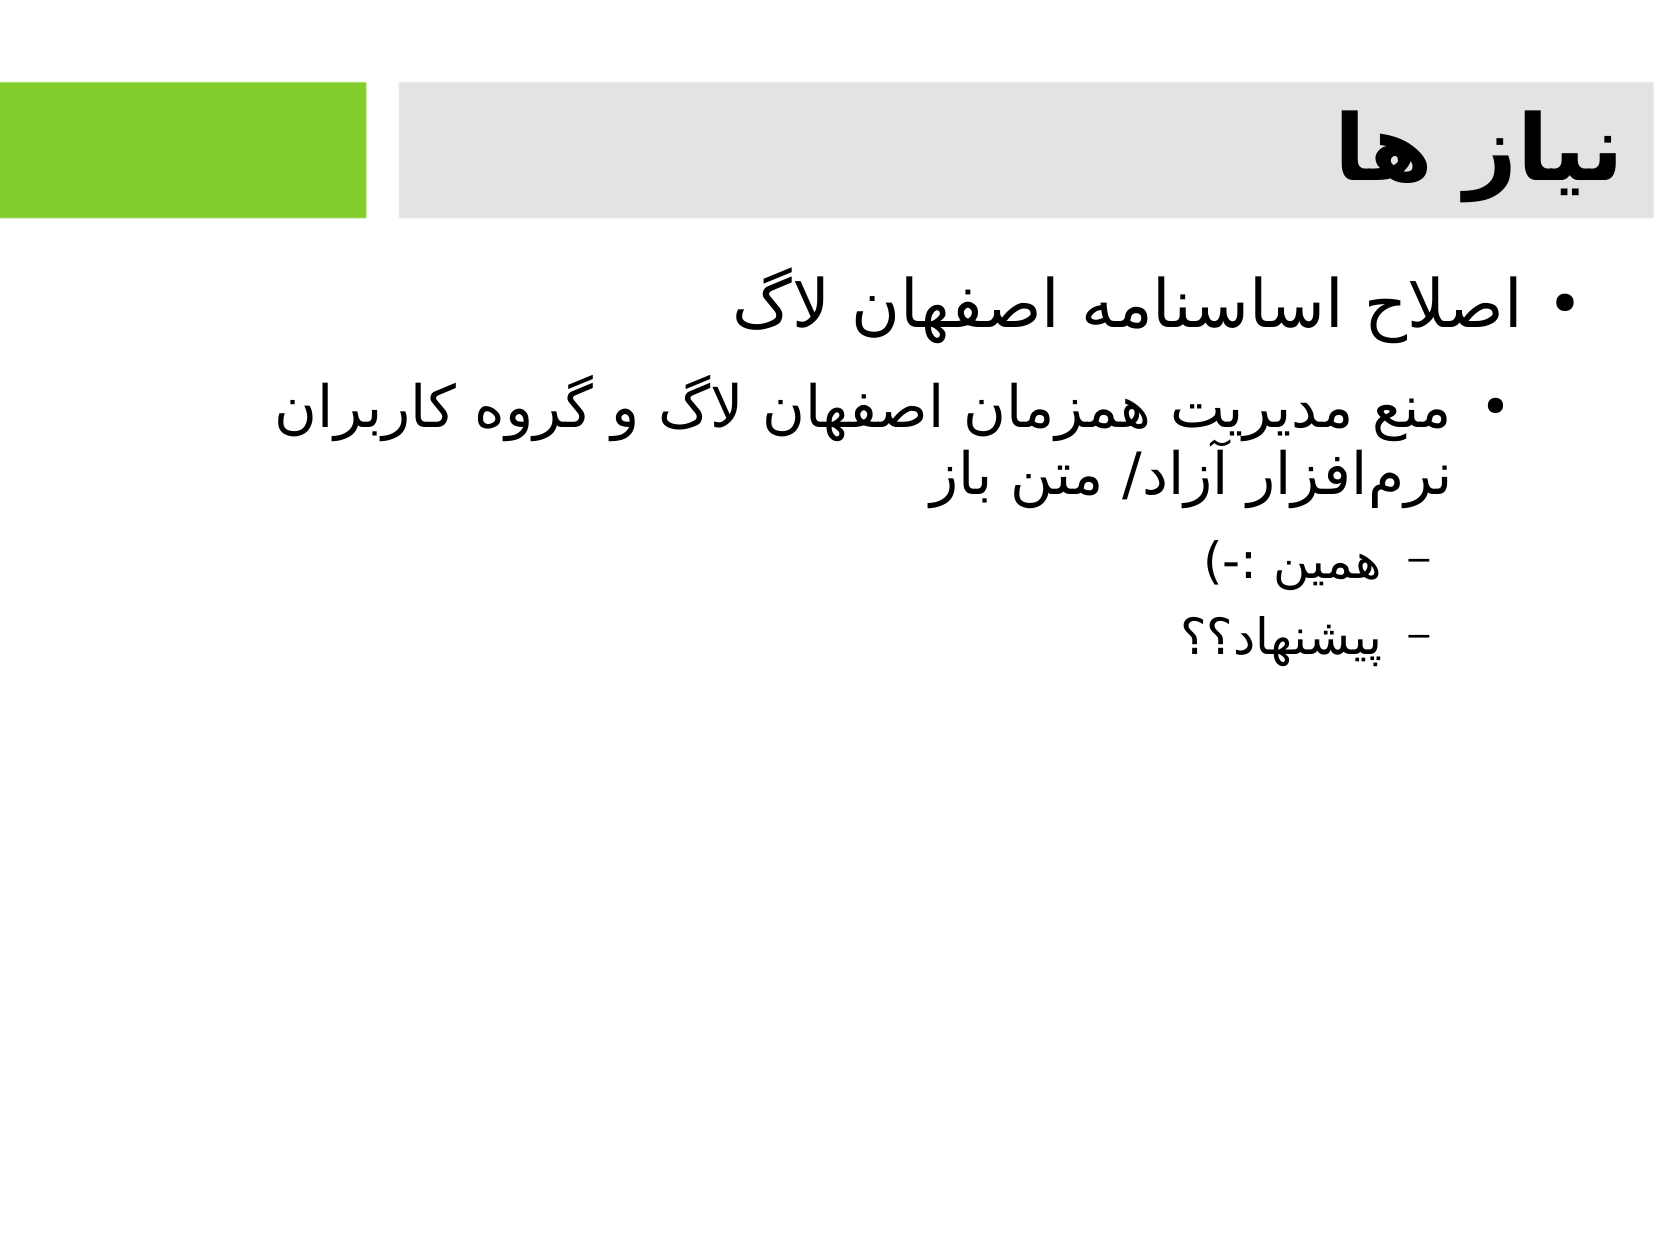

# نیاز ها
اصلاح اساسنامه اصفهان لاگ
منع مدیریت همزمان اصفهان لاگ و گروه کاربران نرم‌افزار آزاد/ متن باز
همین :-)
پیشنهاد؟؟